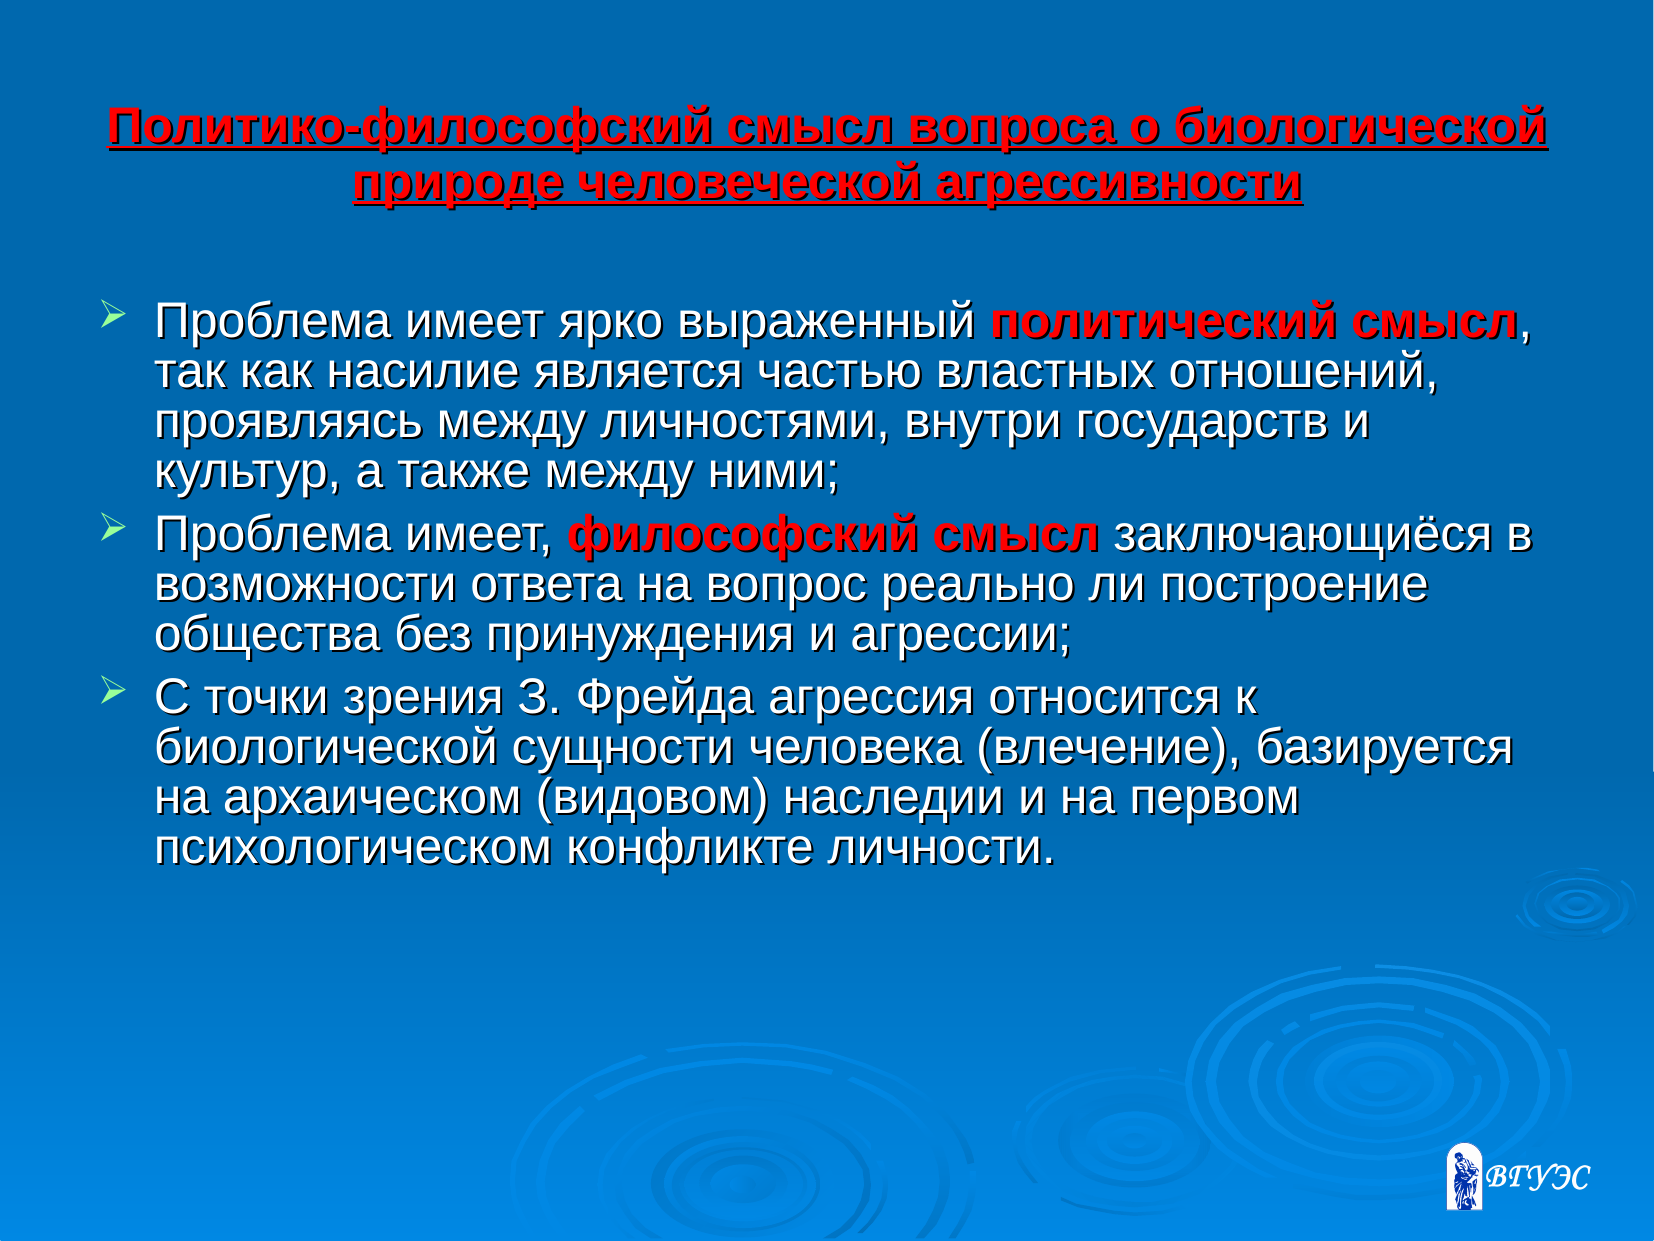

# Политико-философский смысл вопроса о биологической природе человеческой агрессивности
Проблема имеет ярко выраженный политический смысл, так как насилие является частью властных отношений, проявляясь между личностями, внутри государств и культур, а также между ними;
Проблема имеет, философский смысл заключающиёся в возможности ответа на вопрос реально ли построение общества без принуждения и агрессии;
С точки зрения З. Фрейда агрессия относится к биологической сущности человека (влечение), базируется на архаическом (видовом) наследии и на первом психологическом конфликте личности.